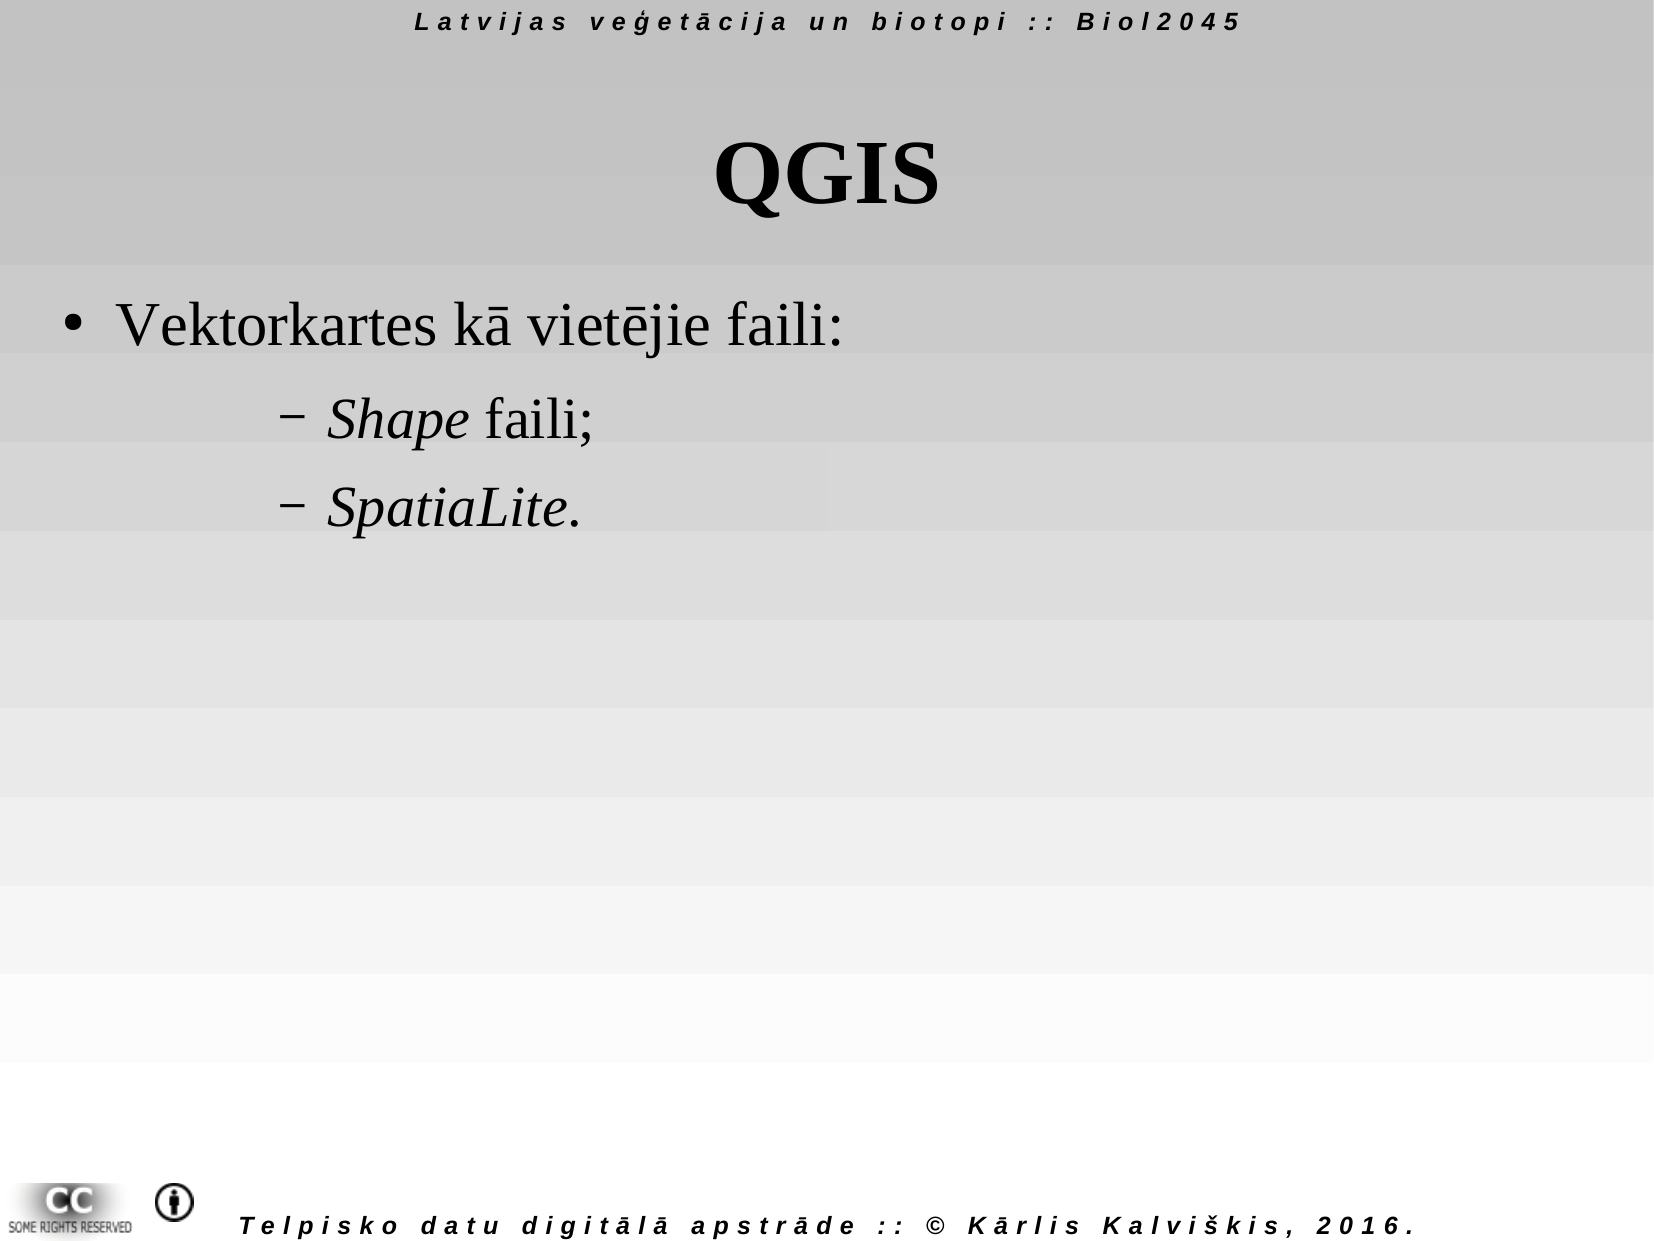

# QGIS
Vektorkartes kā vietējie faili:
Shape faili;
SpatiaLite.